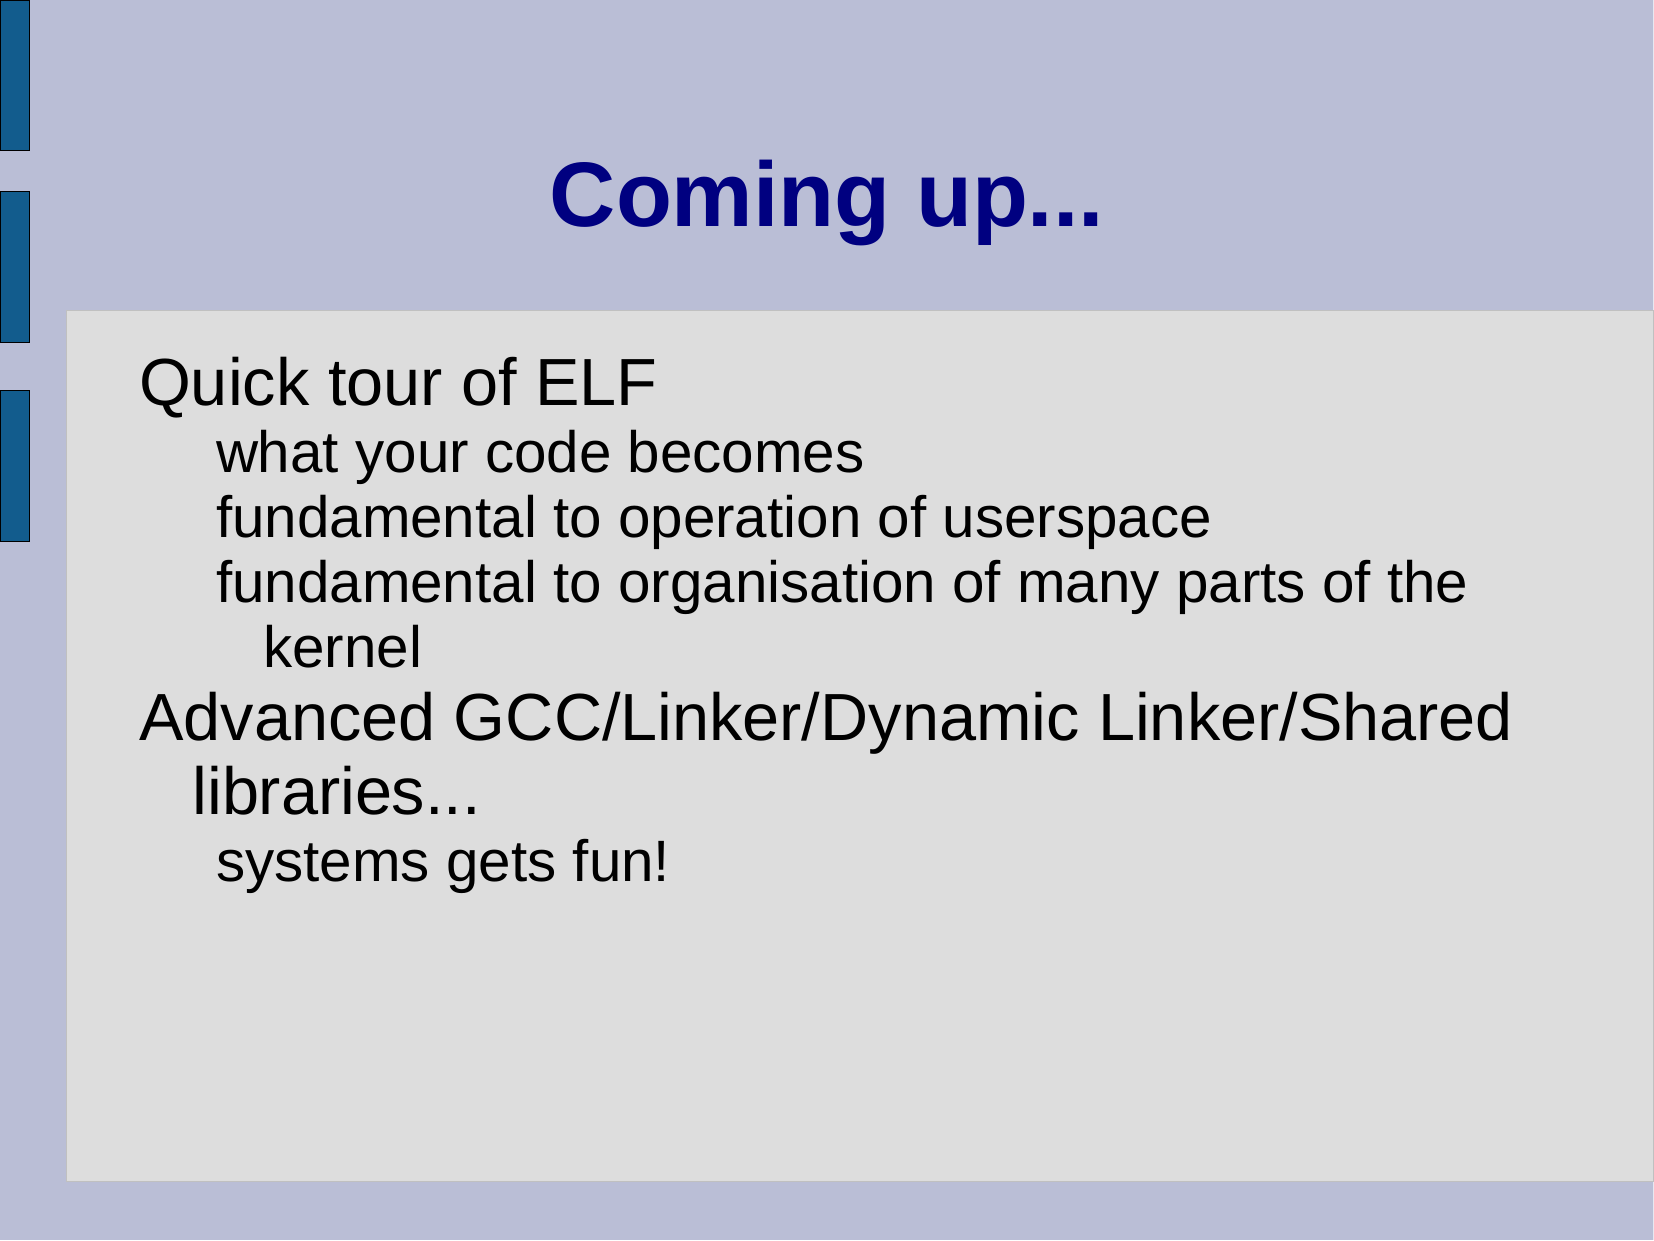

# Coming up...
Quick tour of ELF
what your code becomes
fundamental to operation of userspace
fundamental to organisation of many parts of the kernel
Advanced GCC/Linker/Dynamic Linker/Shared libraries...
systems gets fun!